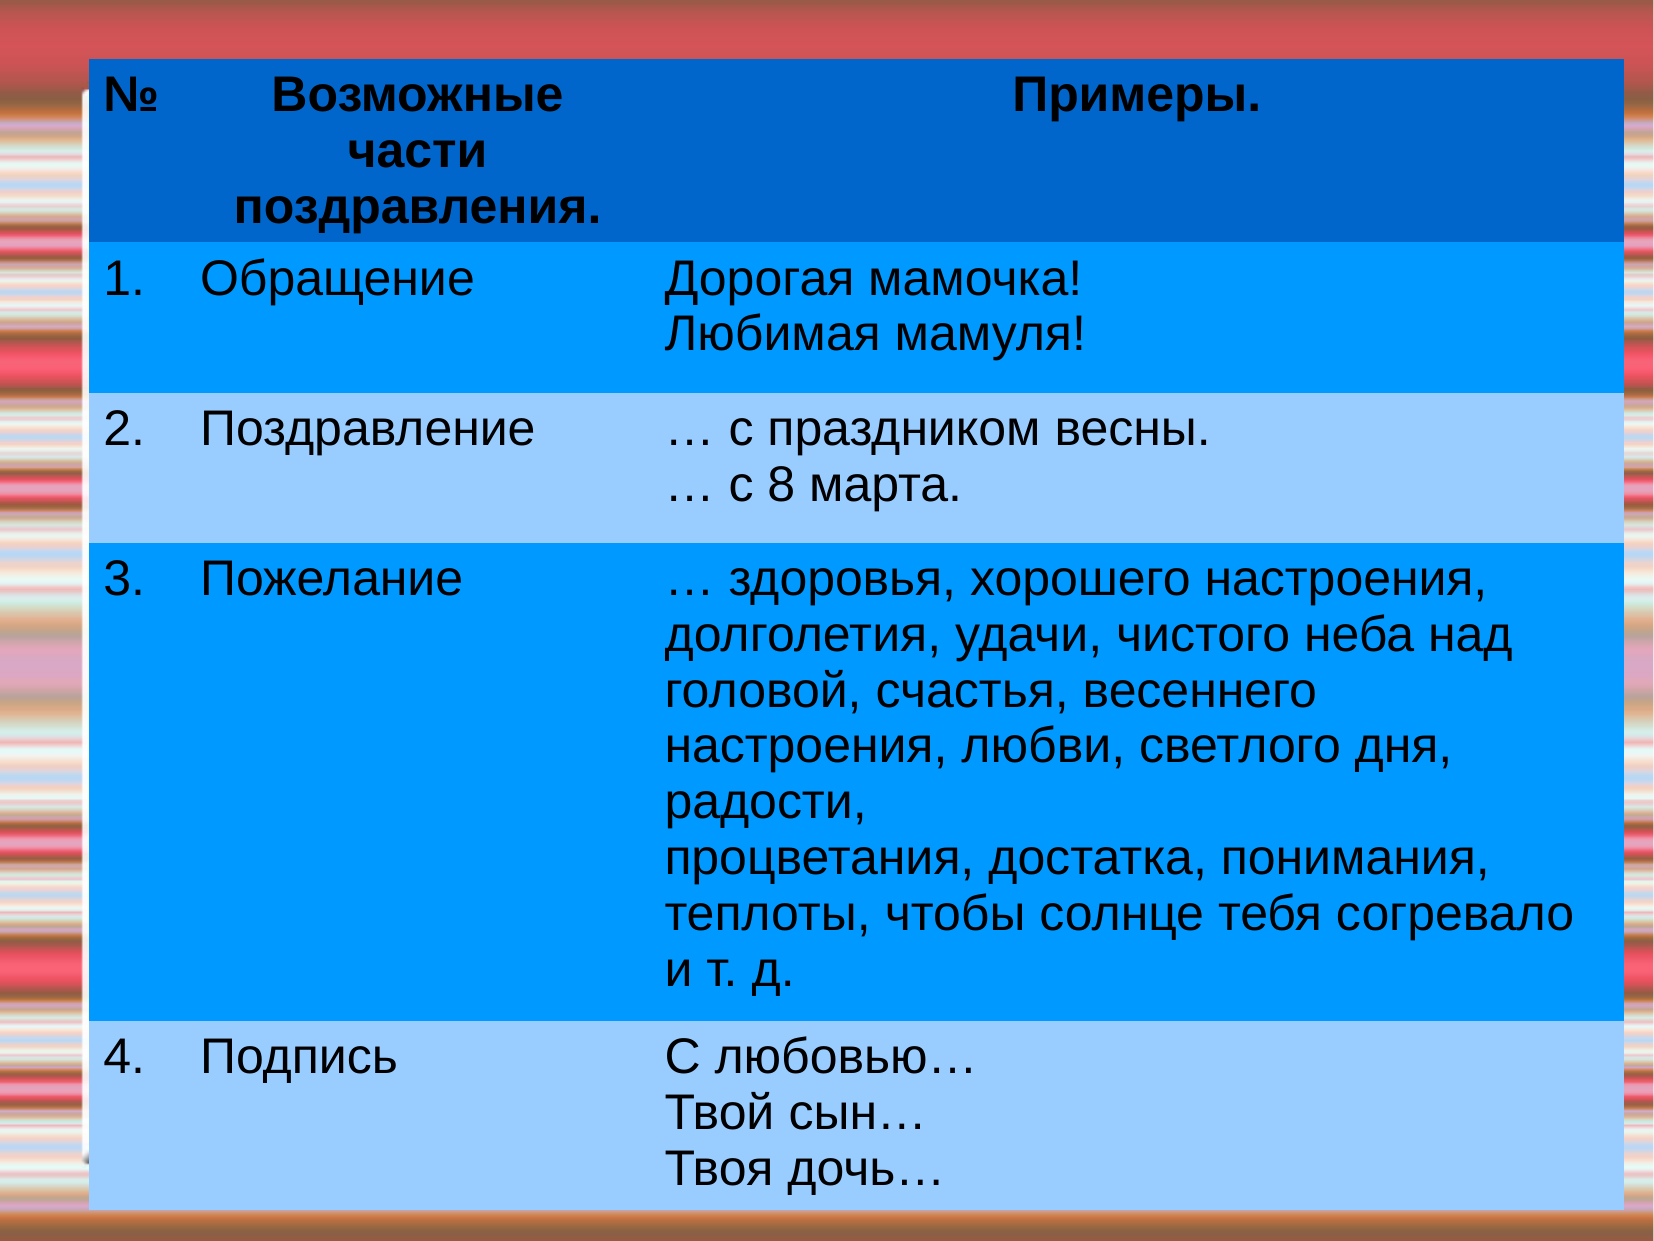

| № | Возможные части поздравления. | Примеры. |
| --- | --- | --- |
| 1. | Обращение | Дорогая мамочка! Любимая мамуля! |
| 2. | Поздравление | … с праздником весны. … с 8 марта. |
| 3. | Пожелание | … здоровья, хорошего настроения, долголетия, удачи, чистого неба над головой, счастья, весеннего настроения, любви, светлого дня, радости, процветания, достатка, понимания, теплоты, чтобы солнце тебя согревало и т. д. |
| 4. | Подпись | С любовью… Твой сын… Твоя дочь… |
#